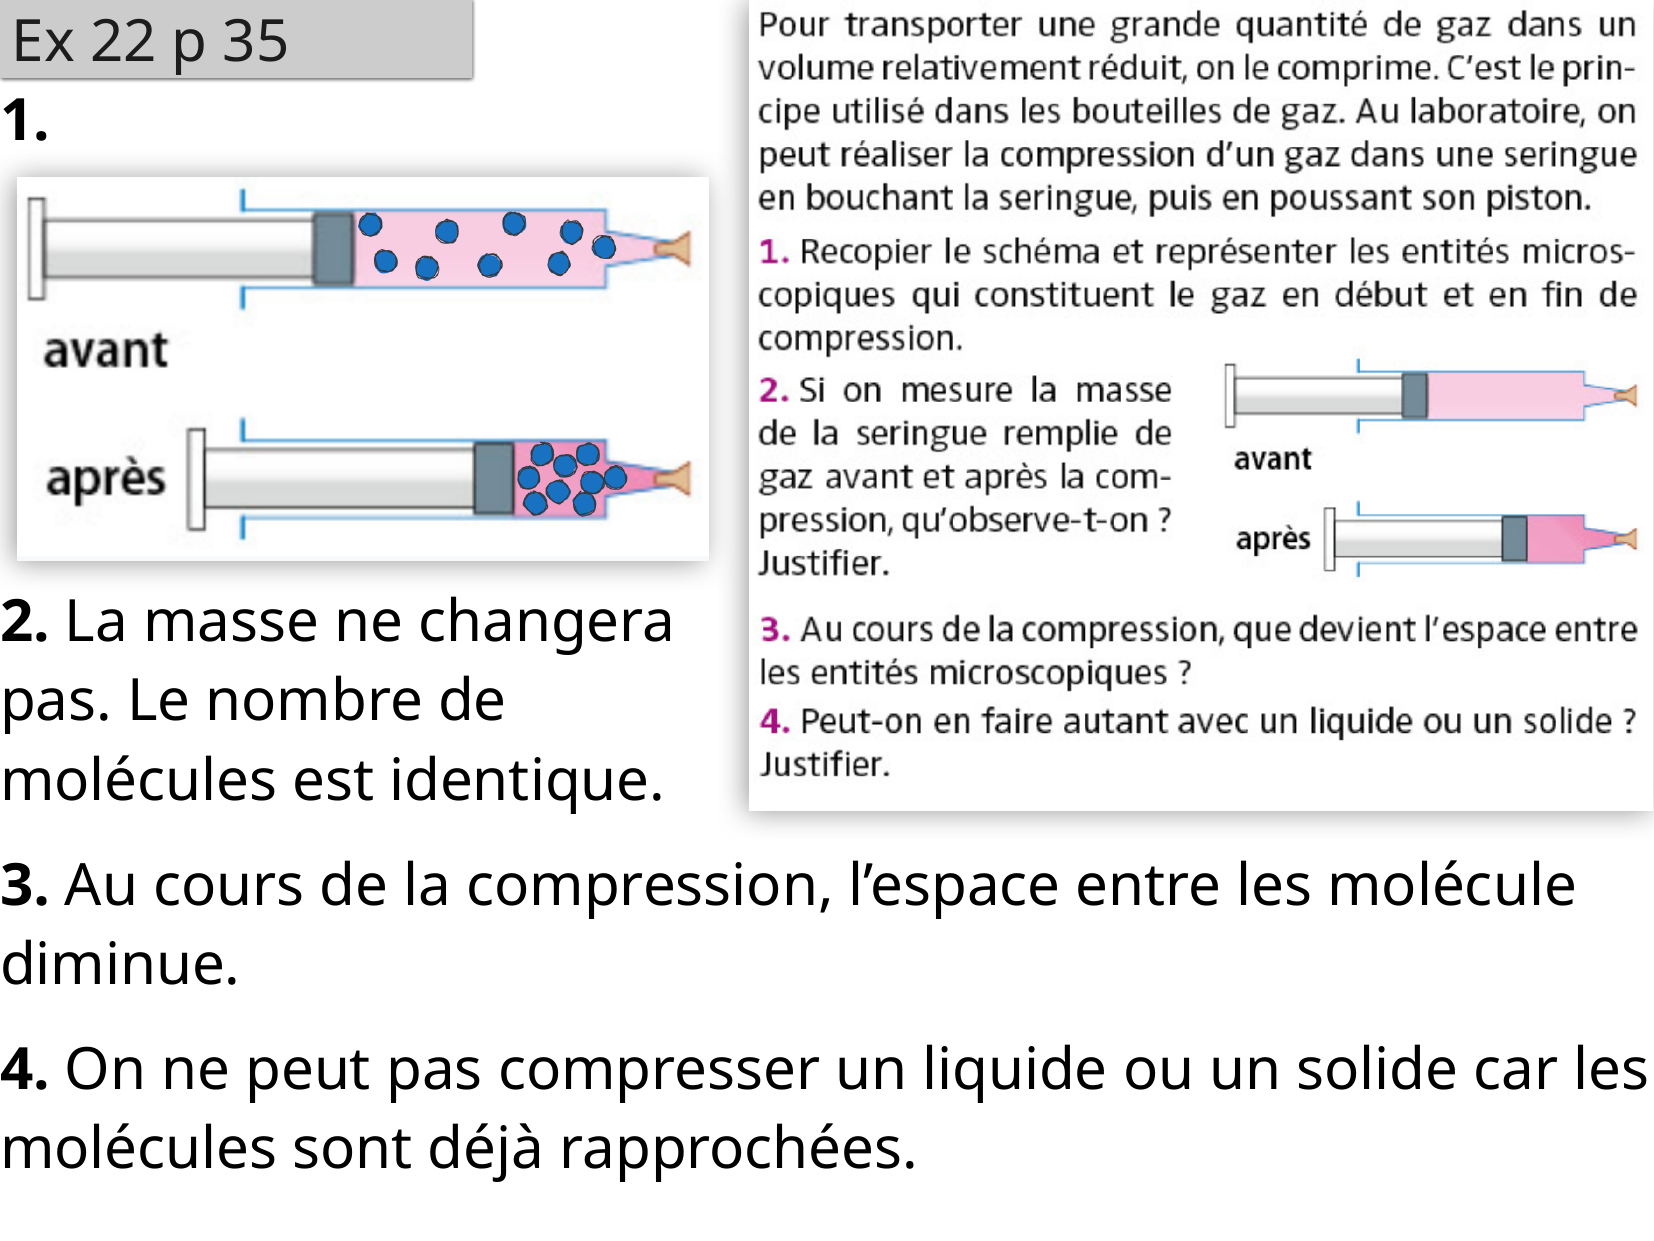

# Ex 22 p 35
1.
2. La masse ne changera
pas. Le nombre de
molécules est identique.
3. Au cours de la compression, l’espace entre les molécule diminue.
4. On ne peut pas compresser un liquide ou un solide car les molécules sont déjà rapprochées.